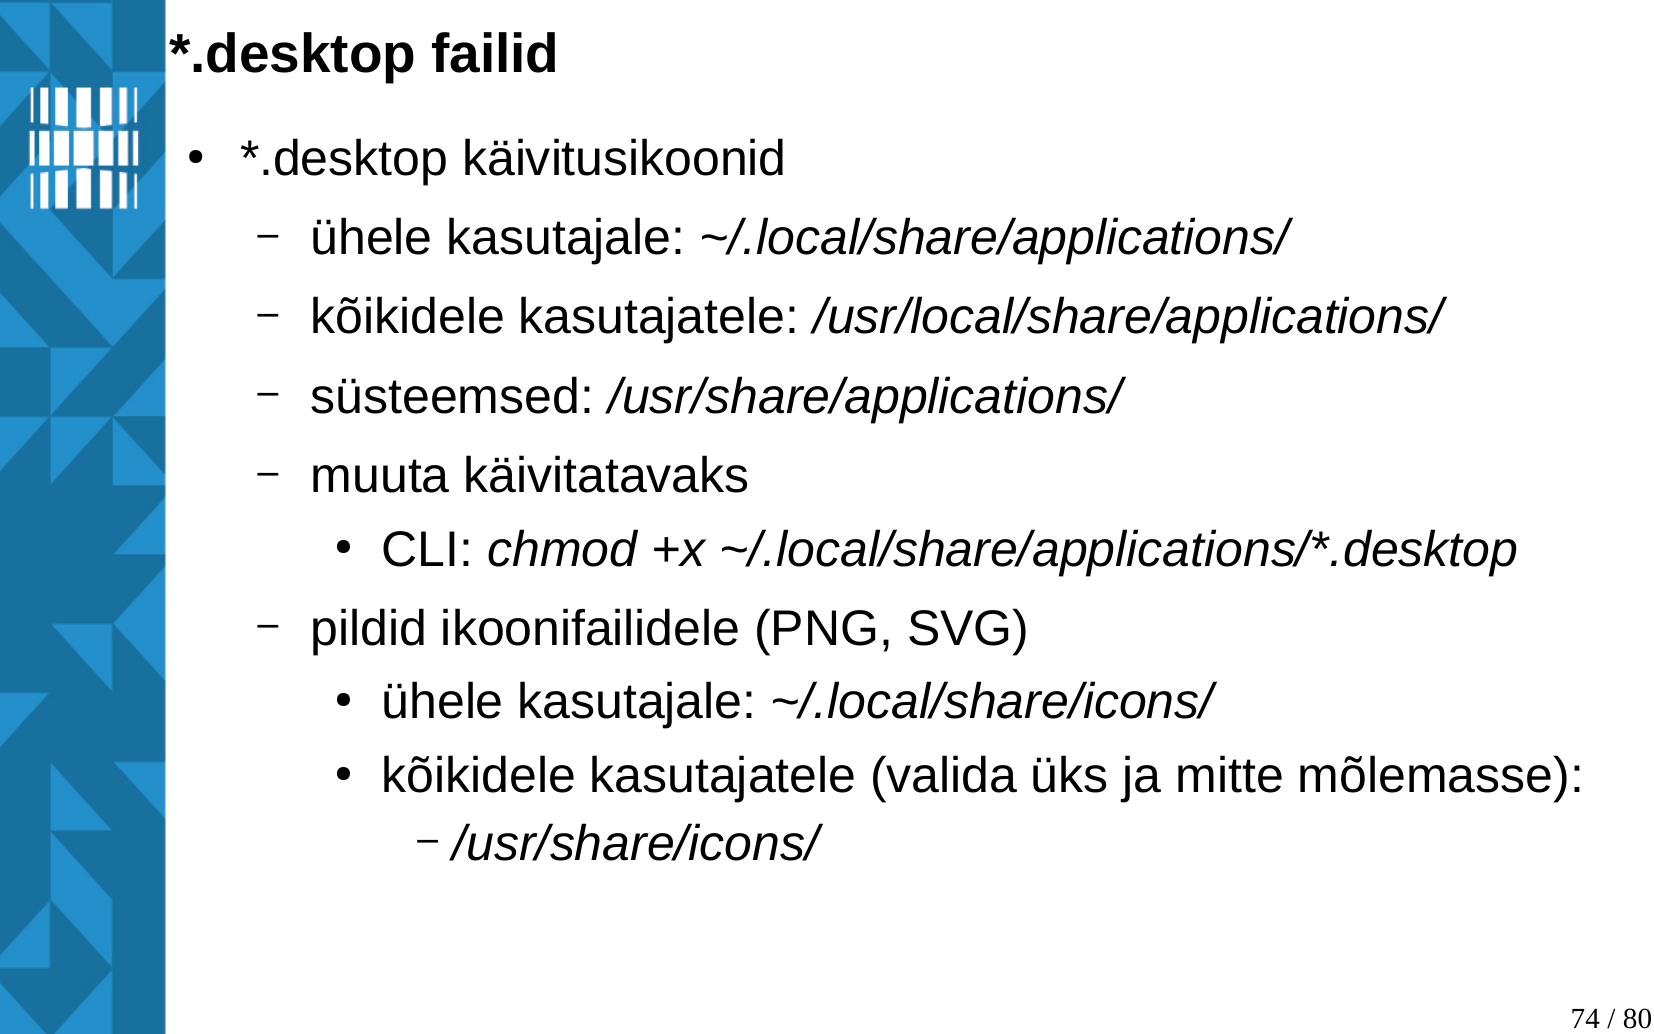

# *.desktop failid
*.desktop käivitusikoonid
ühele kasutajale: ~/.local/share/applications/
kõikidele kasutajatele: /usr/local/share/applications/
süsteemsed: /usr/share/applications/
muuta käivitatavaks
CLI: chmod +x ~/.local/share/applications/*.desktop
pildid ikoonifailidele (PNG, SVG)
ühele kasutajale: ~/.local/share/icons/
kõikidele kasutajatele (valida üks ja mitte mõlemasse):
/usr/share/icons/
74